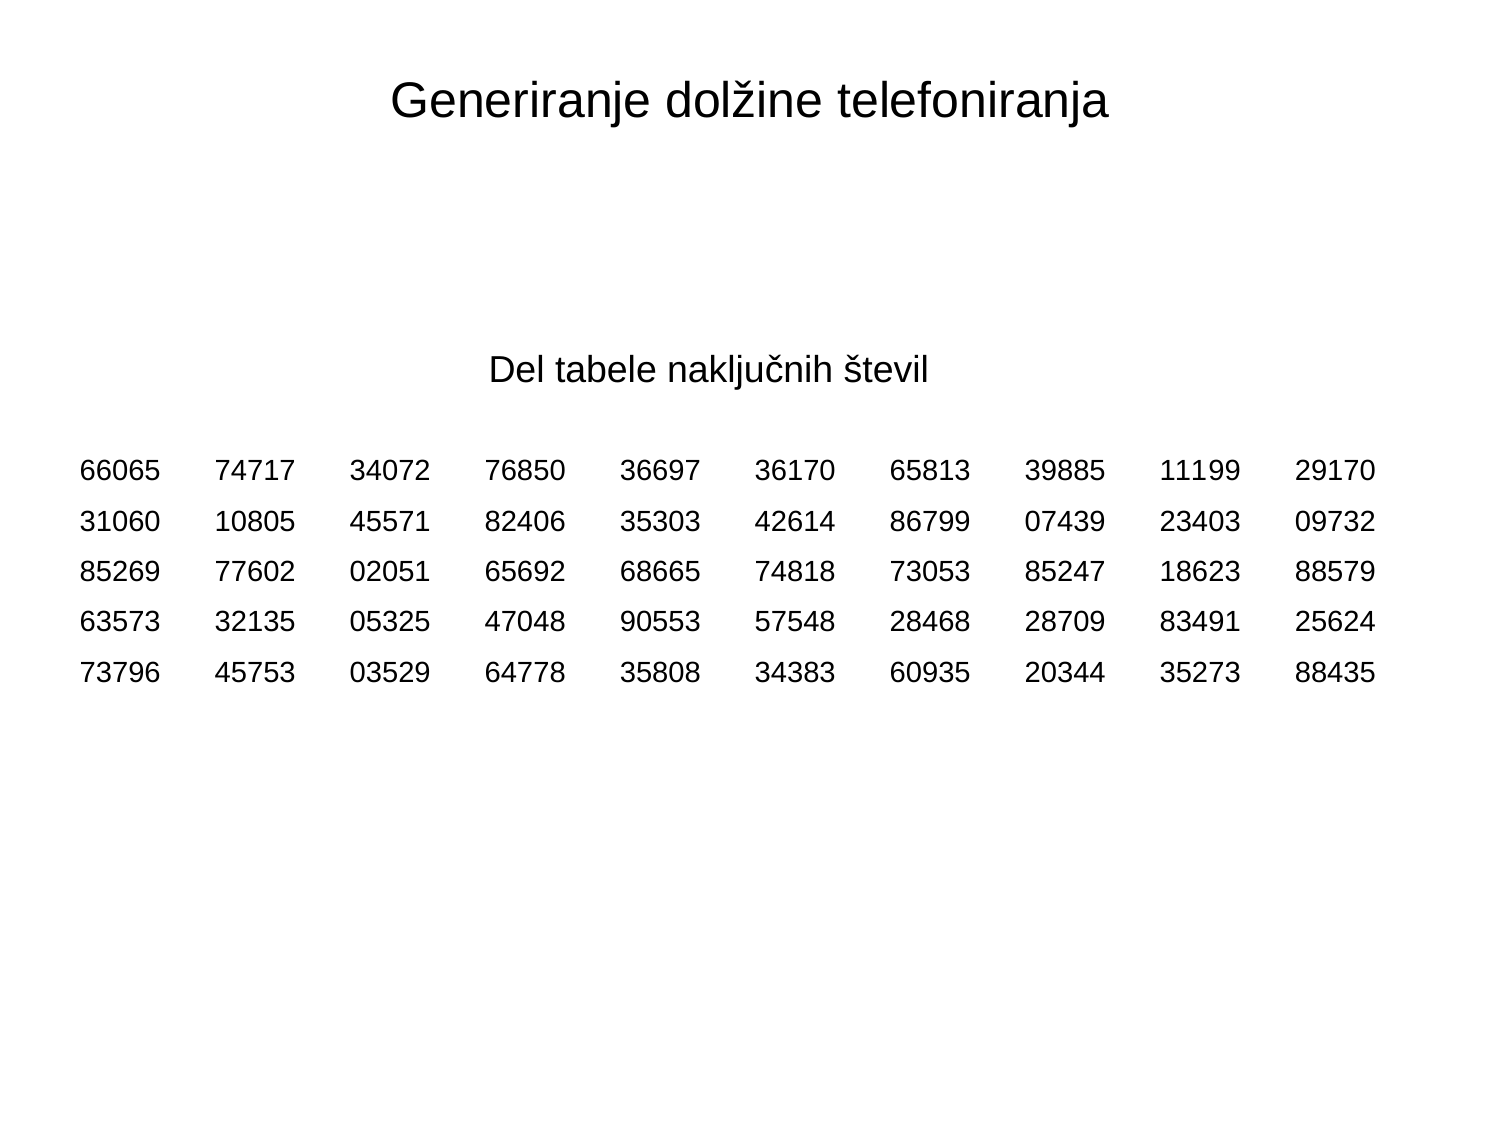

# Generiranje dolžine telefoniranja
Del tabele naključnih števil
| 66065 | 74717 | 34072 | 76850 | 36697 | 36170 | 65813 | 39885 | 11199 | 29170 |
| --- | --- | --- | --- | --- | --- | --- | --- | --- | --- |
| 31060 | 10805 | 45571 | 82406 | 35303 | 42614 | 86799 | 07439 | 23403 | 09732 |
| 85269 | 77602 | 02051 | 65692 | 68665 | 74818 | 73053 | 85247 | 18623 | 88579 |
| 63573 | 32135 | 05325 | 47048 | 90553 | 57548 | 28468 | 28709 | 83491 | 25624 |
| 73796 | 45753 | 03529 | 64778 | 35808 | 34383 | 60935 | 20344 | 35273 | 88435 |